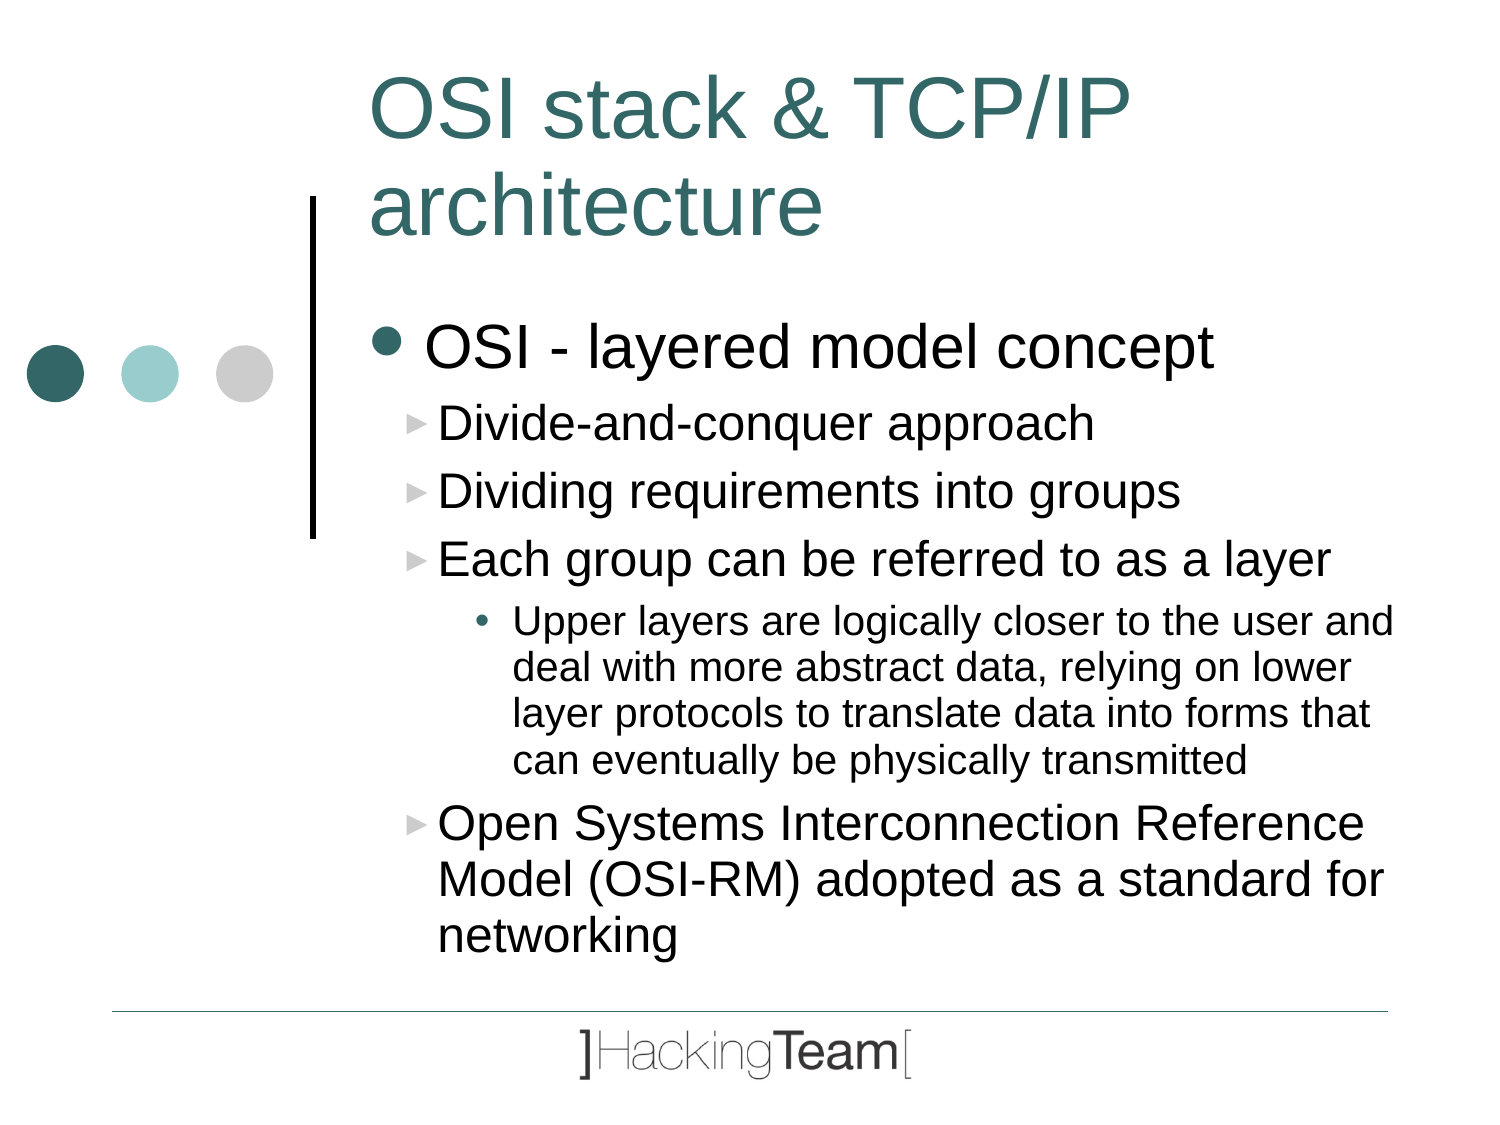

# OSI stack & TCP/IP architecture
OSI - layered model concept
Divide-and-conquer approach
Dividing requirements into groups
Each group can be referred to as a layer
Upper layers are logically closer to the user and deal with more abstract data, relying on lower layer protocols to translate data into forms that can eventually be physically transmitted
Open Systems Interconnection Reference Model (OSI-RM) adopted as a standard for networking